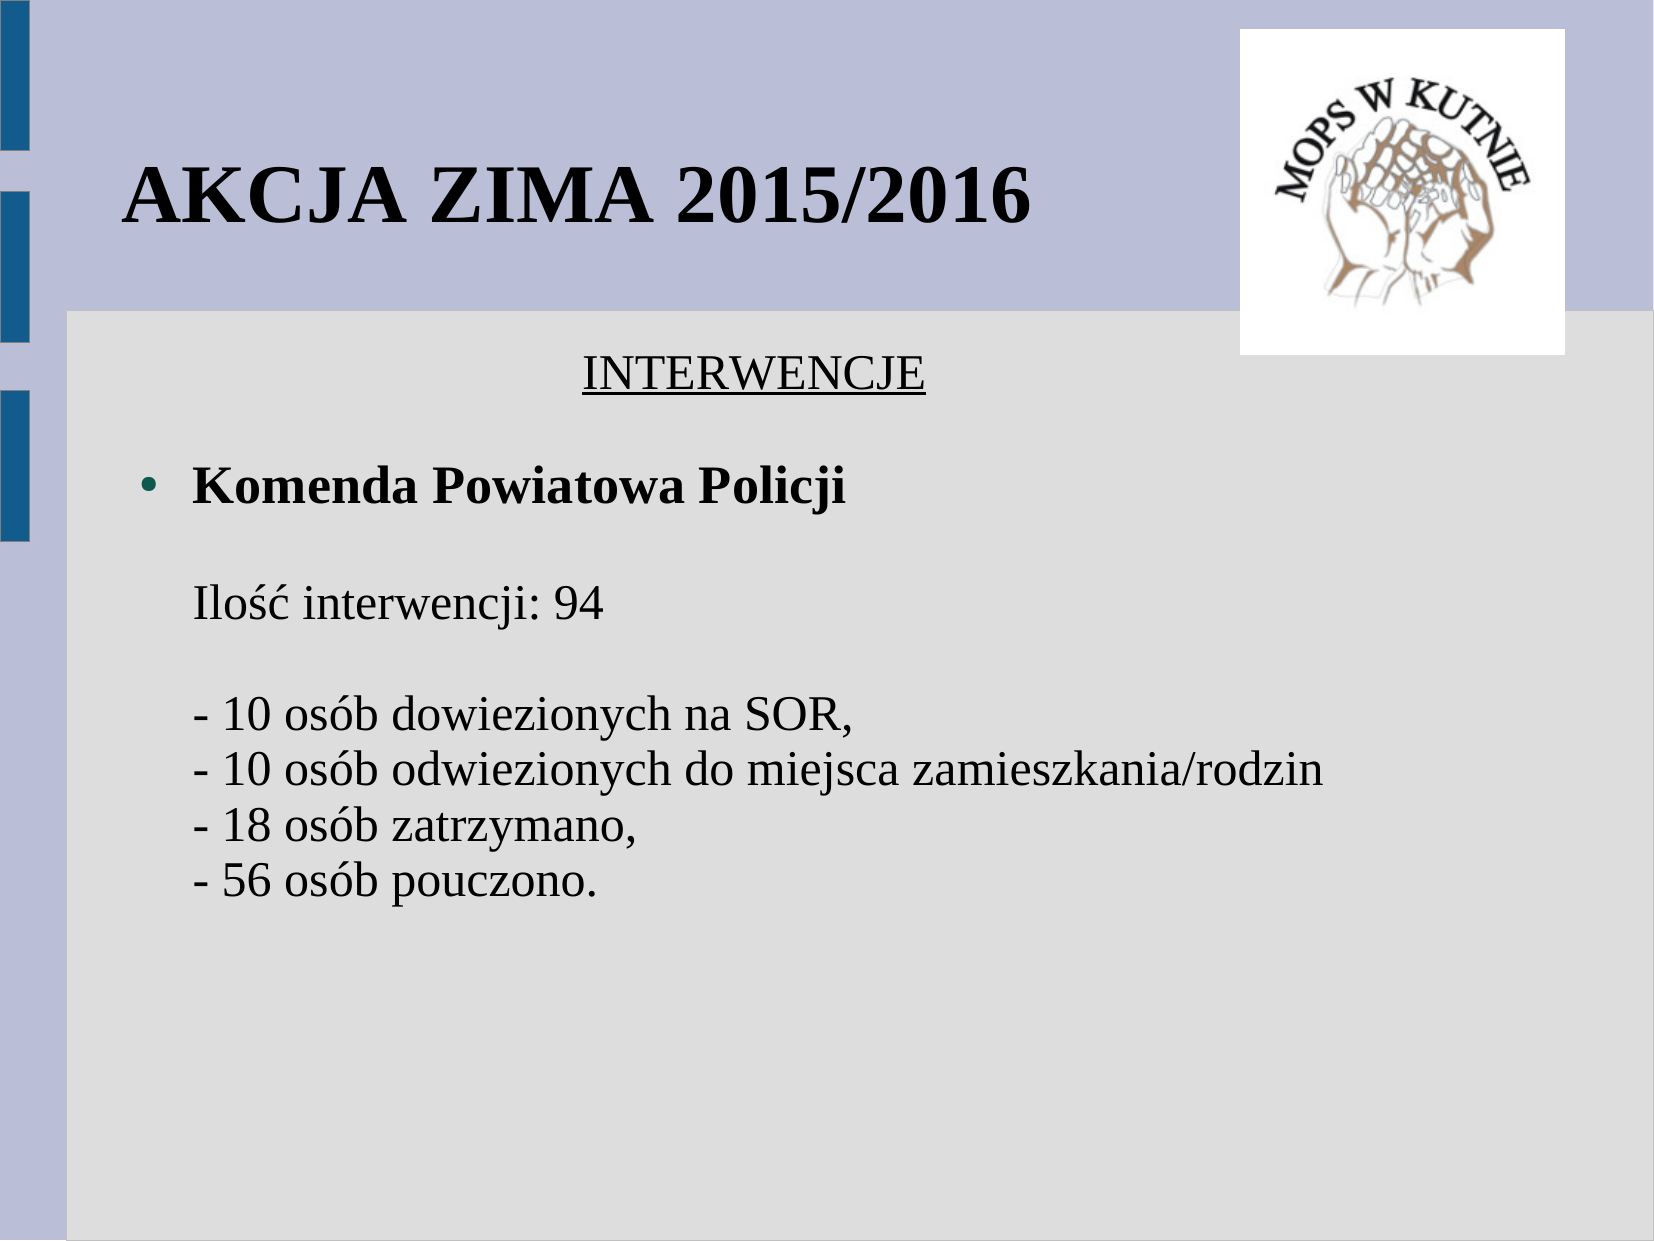

# AKCJA ZIMA 2015/2016
INTERWENCJE
Komenda Powiatowa Policji
Ilość interwencji: 94
- 10 osób dowiezionych na SOR,
- 10 osób odwiezionych do miejsca zamieszkania/rodzin
- 18 osób zatrzymano,
- 56 osób pouczono.